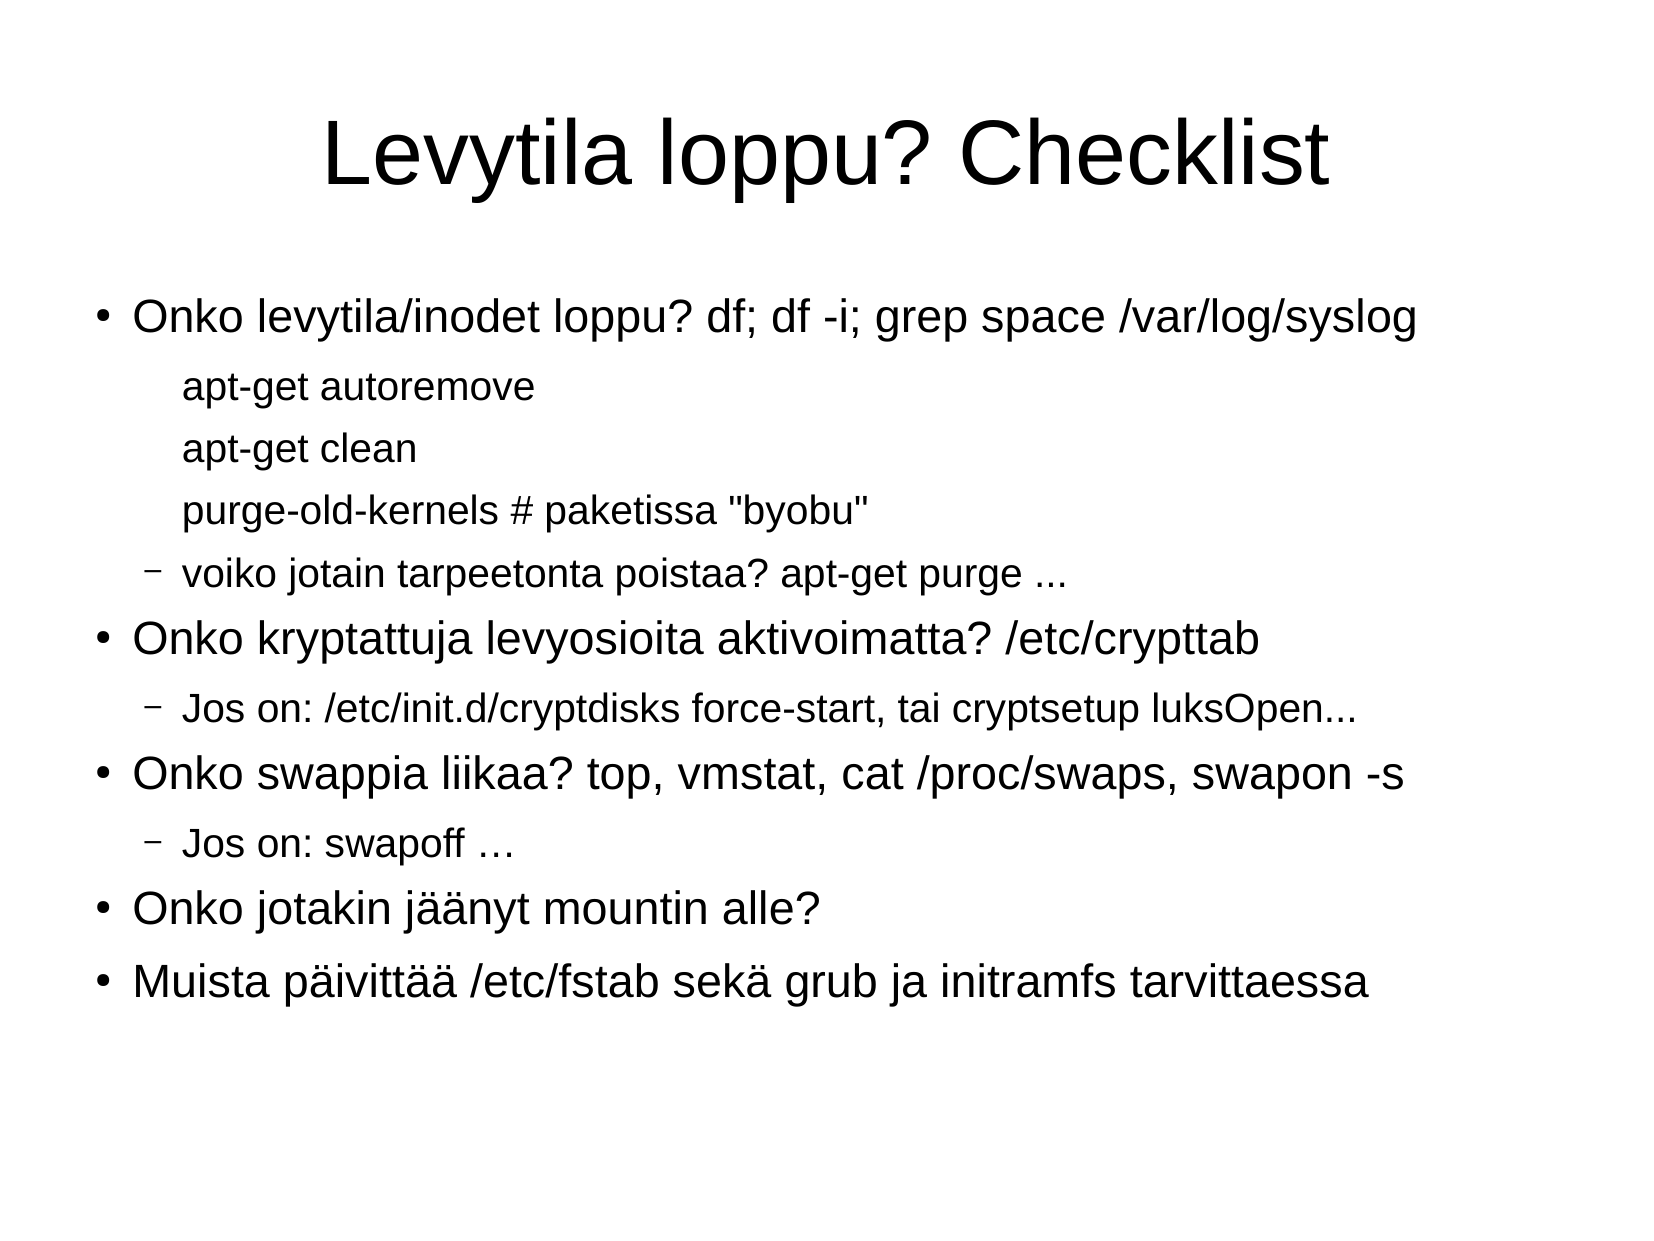

# Levytila loppu? Checklist
Onko levytila/inodet loppu? df; df -i; grep space /var/log/syslog
apt-get autoremove
apt-get clean
purge-old-kernels # paketissa "byobu"
voiko jotain tarpeetonta poistaa? apt-get purge ...
Onko kryptattuja levyosioita aktivoimatta? /etc/crypttab
Jos on: /etc/init.d/cryptdisks force-start, tai cryptsetup luksOpen...
Onko swappia liikaa? top, vmstat, cat /proc/swaps, swapon -s
Jos on: swapoff …
Onko jotakin jäänyt mountin alle?
Muista päivittää /etc/fstab sekä grub ja initramfs tarvittaessa